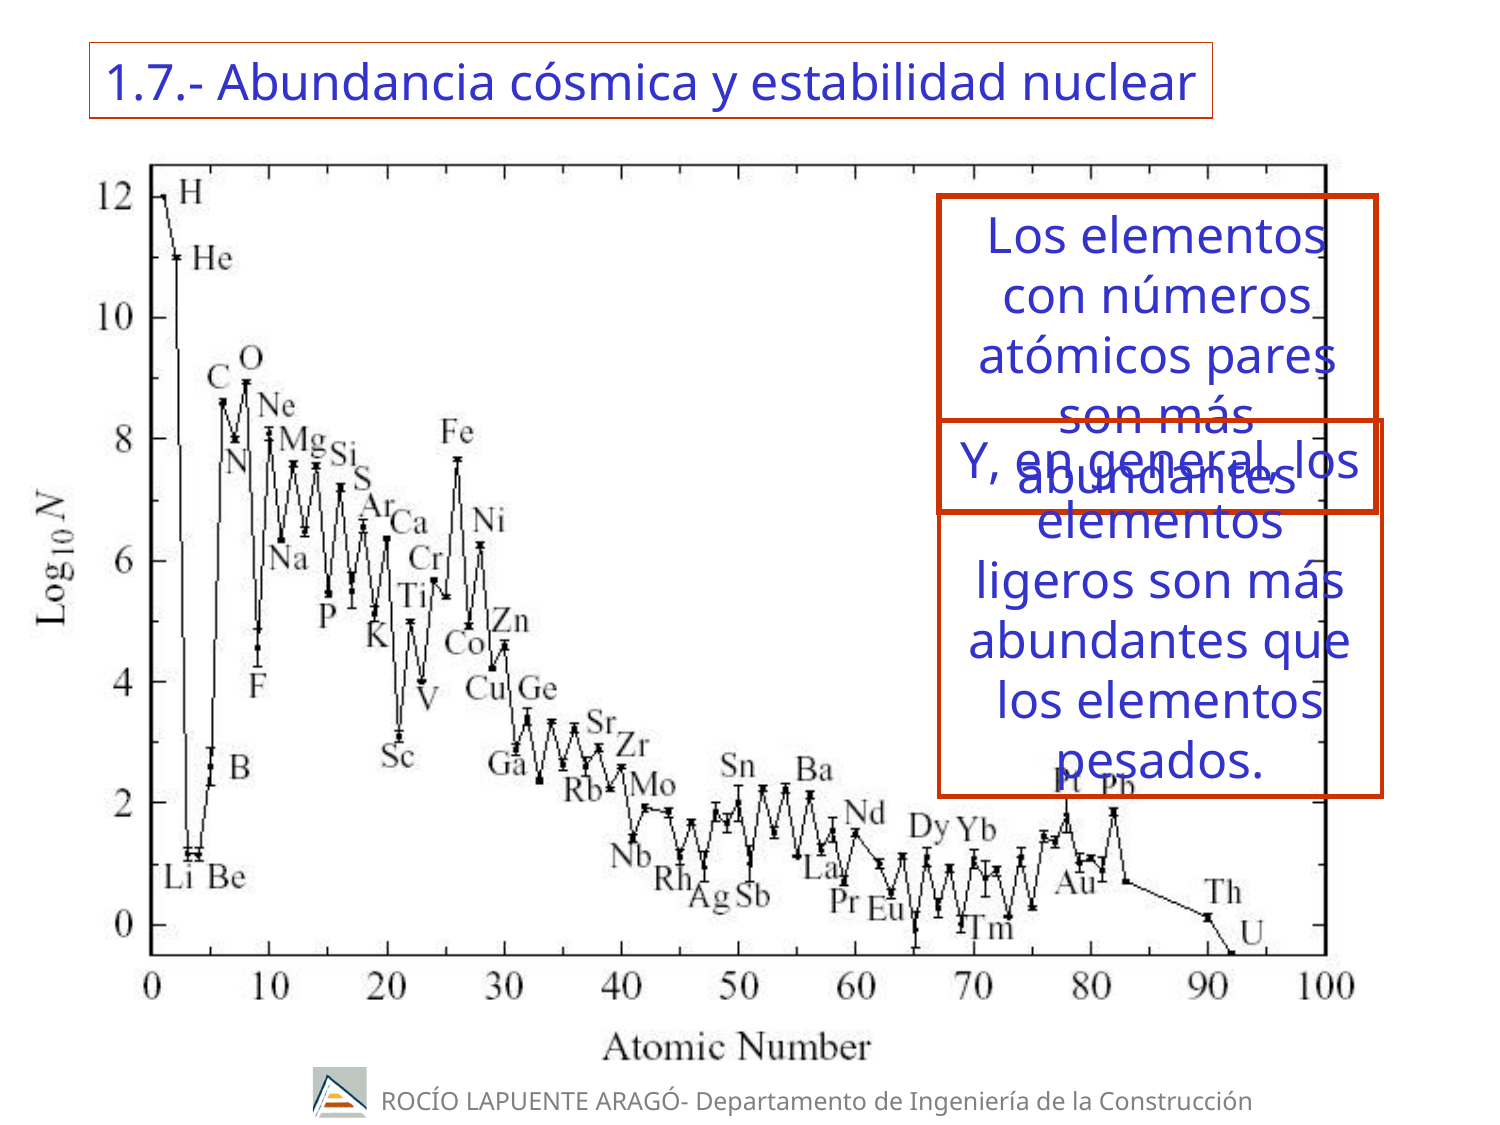

1.7.- Abundancia cósmica y estabilidad nuclear
Los elementos con números atómicos pares son más abundantes
Y, en general, los elementos ligeros son más abundantes que los elementos pesados.